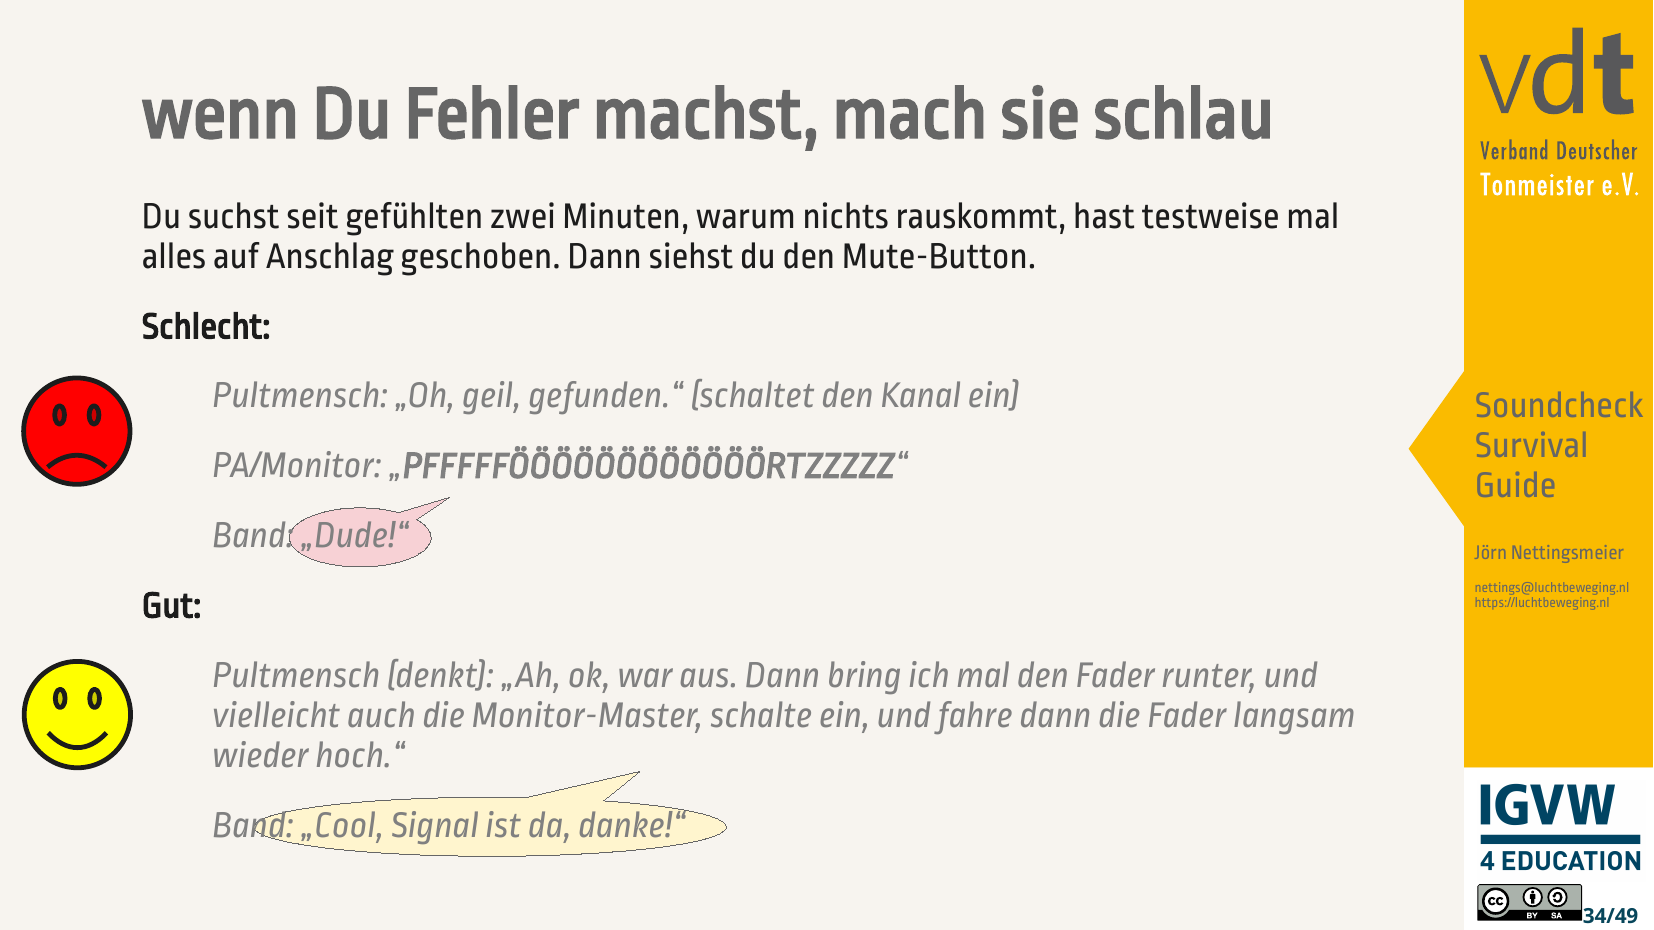

# wenn Du Fehler machst, mach sie schlau
Du suchst seit gefühlten zwei Minuten, warum nichts rauskommt, hast testweise mal alles auf Anschlag geschoben. Dann siehst du den Mute-Button.
Schlecht:
Pultmensch: „Oh, geil, gefunden.“ (schaltet den Kanal ein)
PA/Monitor: „PFFFFFÖÖÖÖÖÖÖÖÖÖÖÖRTZZZZZ“
Band: „Dude!“
Gut:
Pultmensch (denkt): „Ah, ok, war aus. Dann bring ich mal den Fader runter, und vielleicht auch die Monitor-Master, schalte ein, und fahre dann die Fader langsam wieder hoch.“
Band: „Cool, Signal ist da, danke!“